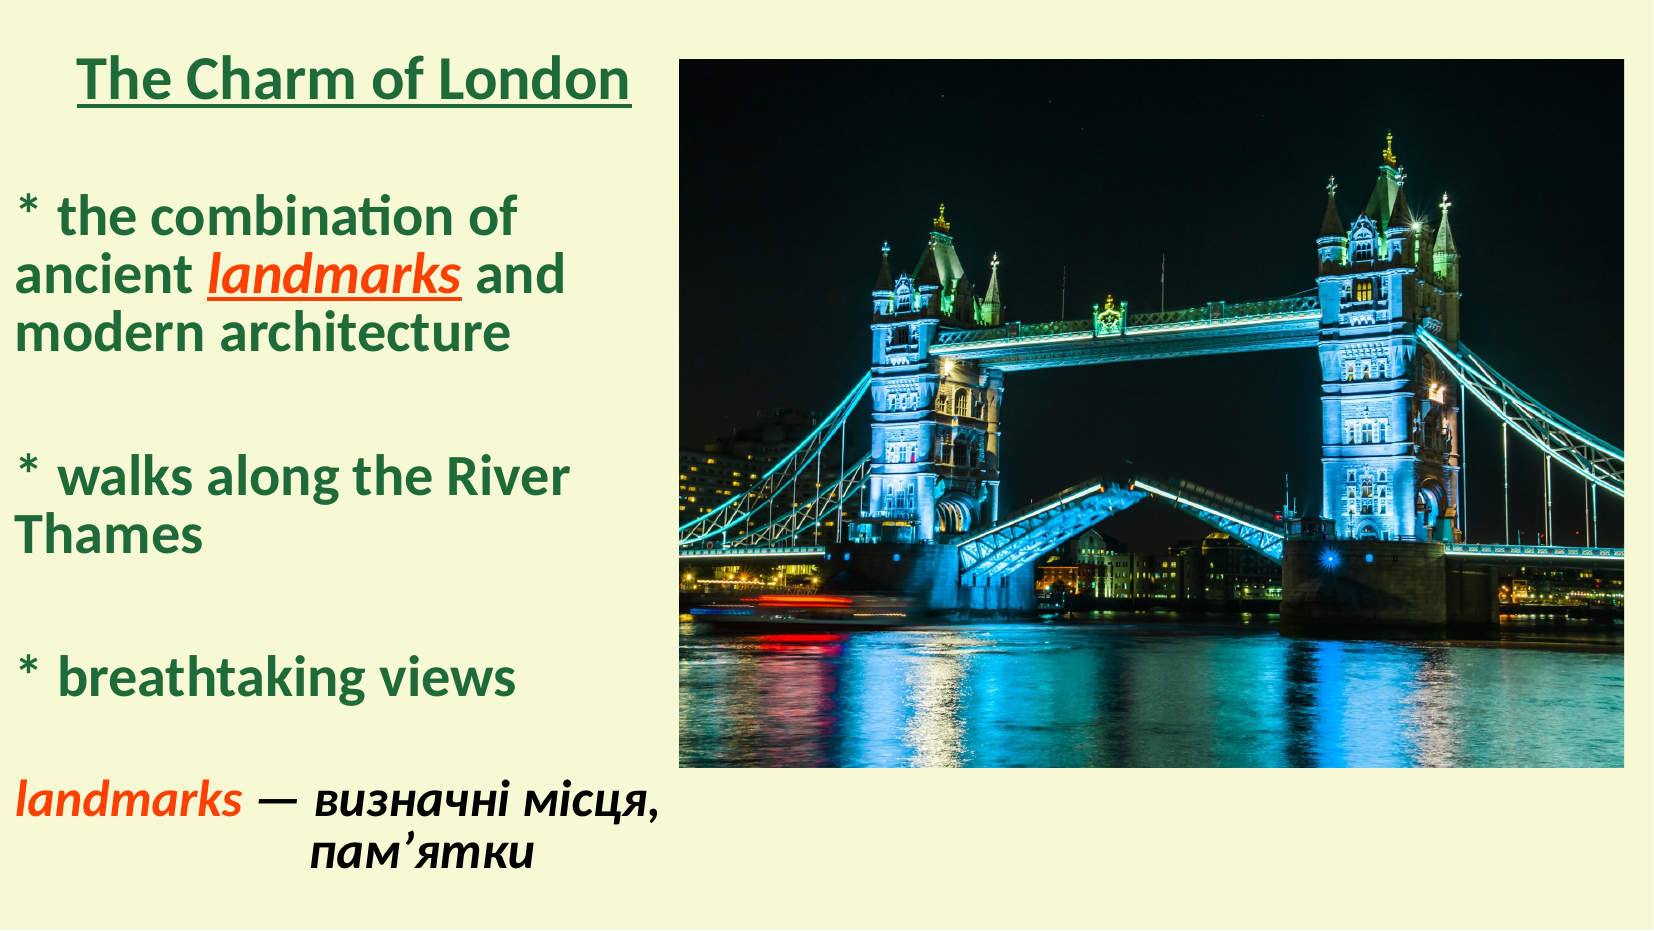

The Charm of London
* the combination of ancient landmarks and modern architecture
* walks along the River Thames
* breathtaking views
landmarks — визначні місця,
 пам’ятки